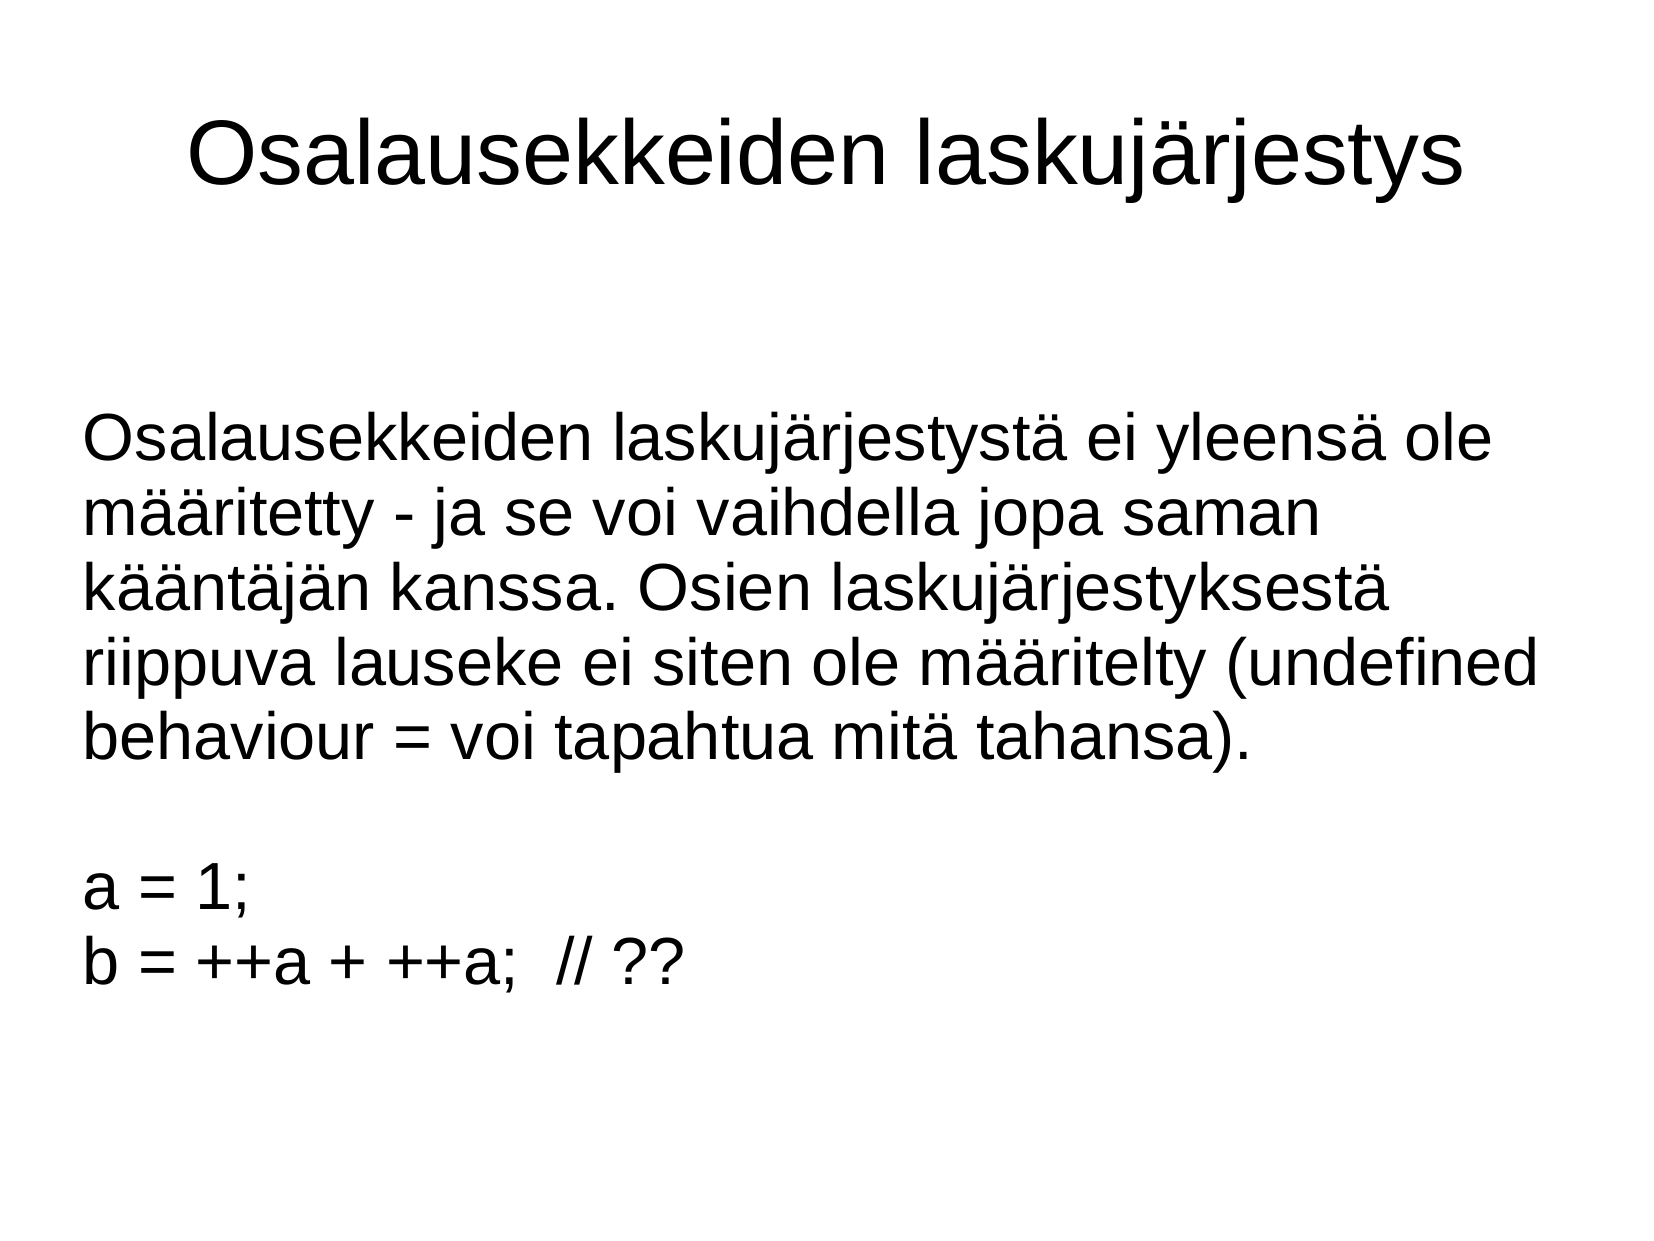

# Osalausekkeiden laskujärjestys
Osalausekkeiden laskujärjestystä ei yleensä ole määritetty - ja se voi vaihdella jopa saman kääntäjän kanssa. Osien laskujärjestyksestä riippuva lauseke ei siten ole määritelty (undefined behaviour = voi tapahtua mitä tahansa).
a = 1;
b = ++a + ++a; // ??